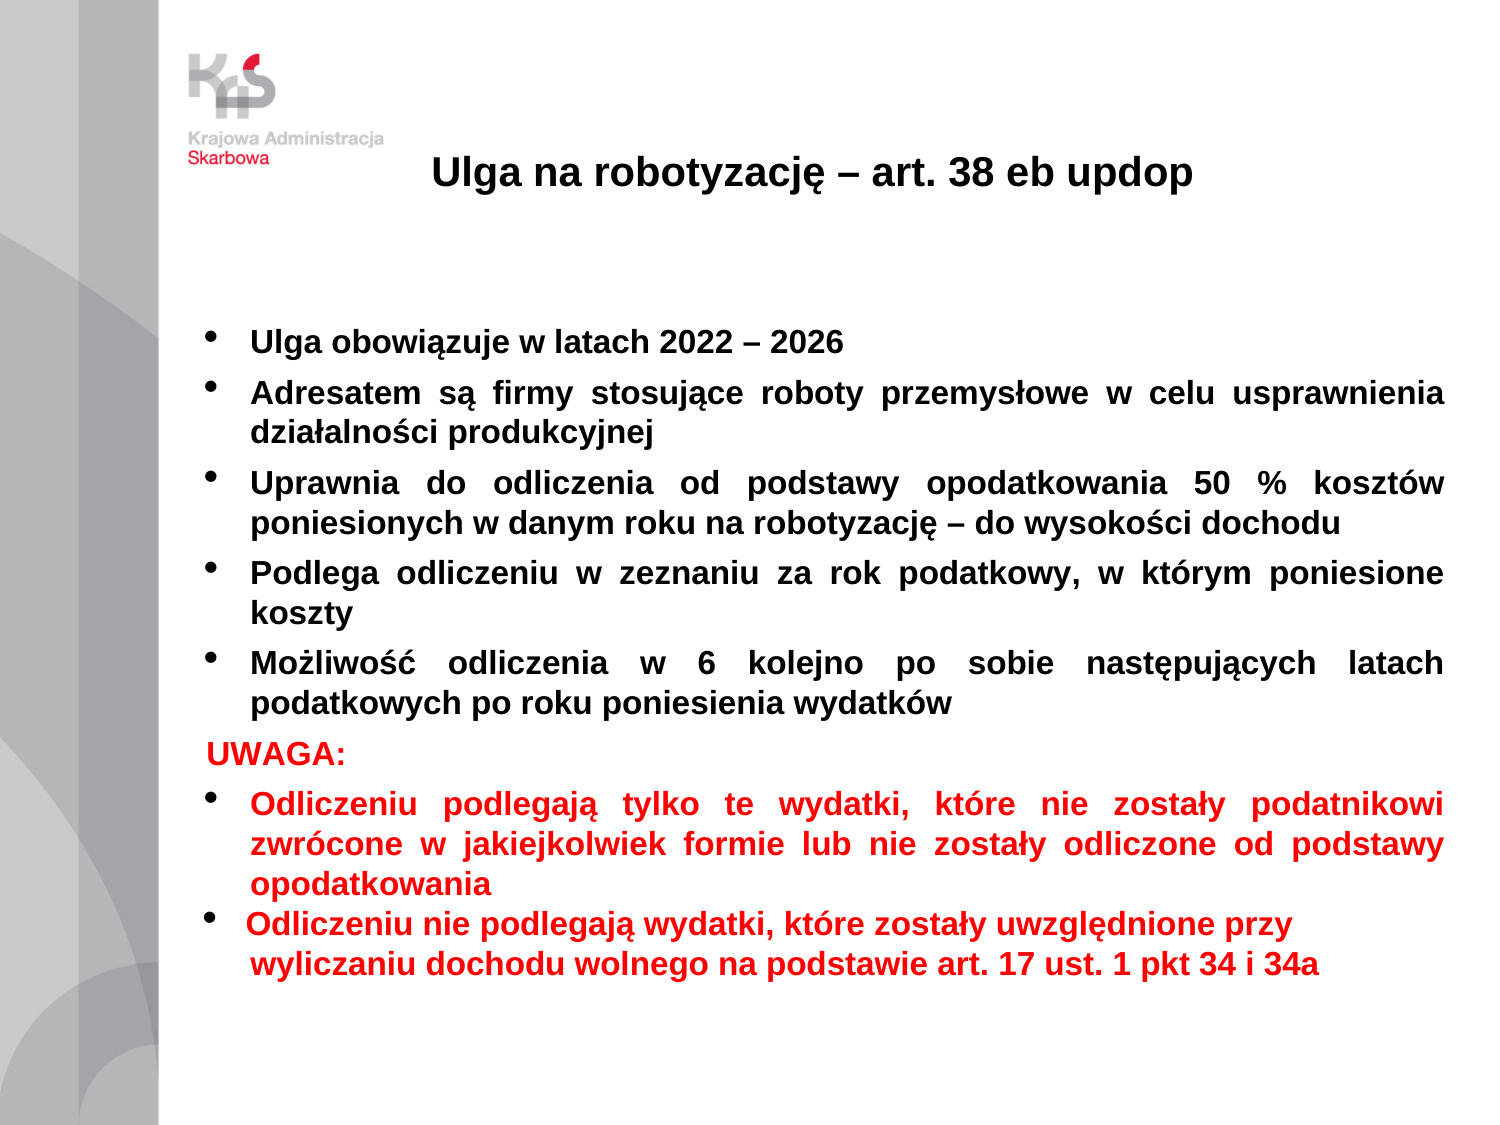

Ulga na robotyzację – art. 38 eb updop
Ulga obowiązuje w latach 2022 – 2026
Adresatem są firmy stosujące roboty przemysłowe w celu usprawnienia działalności produkcyjnej
Uprawnia do odliczenia od podstawy opodatkowania 50 % kosztów poniesionych w danym roku na robotyzację – do wysokości dochodu
Podlega odliczeniu w zeznaniu za rok podatkowy, w którym poniesione koszty
Możliwość odliczenia w 6 kolejno po sobie następujących latach podatkowych po roku poniesienia wydatków
UWAGA:
Odliczeniu podlegają tylko te wydatki, które nie zostały podatnikowi zwrócone w jakiejkolwiek formie lub nie zostały odliczone od podstawy opodatkowania
 Odliczeniu nie podlegają wydatki, które zostały uwzględnione przy
 wyliczaniu dochodu wolnego na podstawie art. 17 ust. 1 pkt 34 i 34a